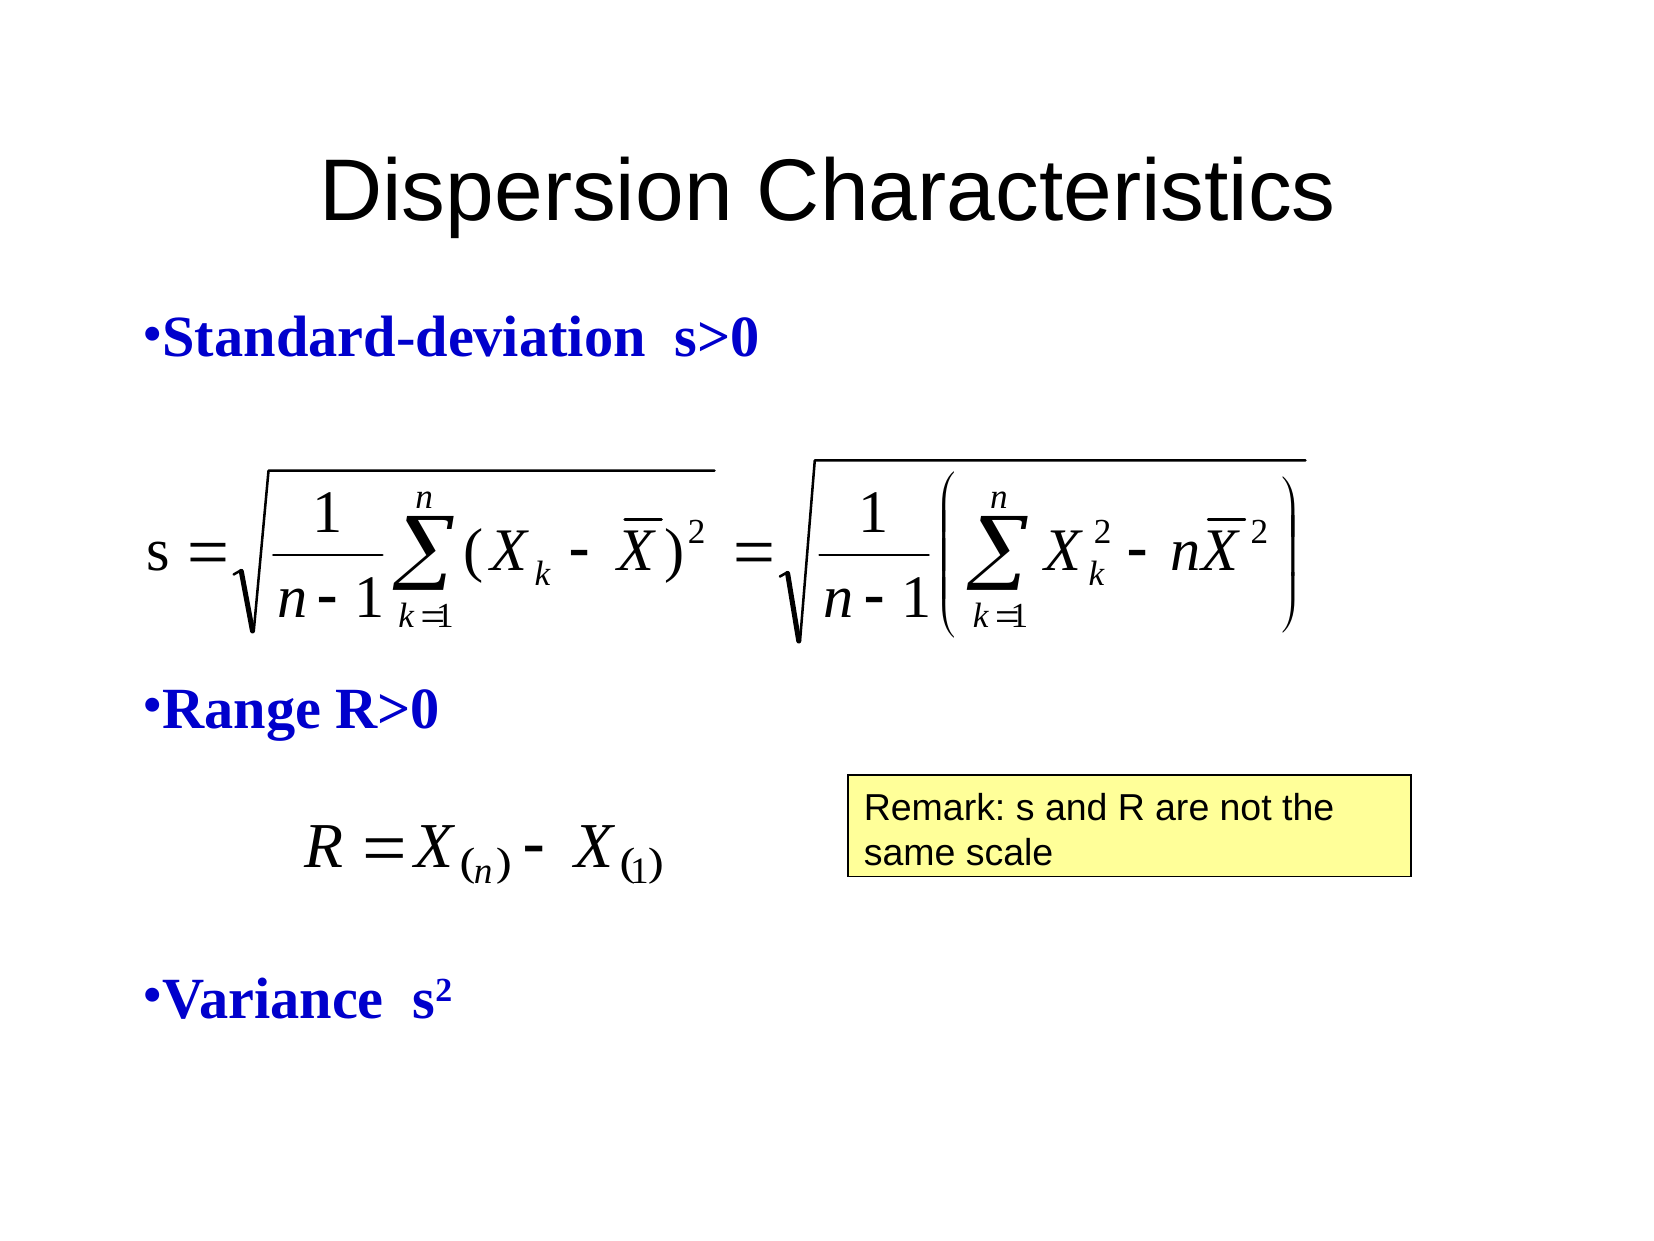

# Dispersion Characteristics
Standard-deviation s>0
Range R>0
Remark: s and R are not the same scale
Variance s2